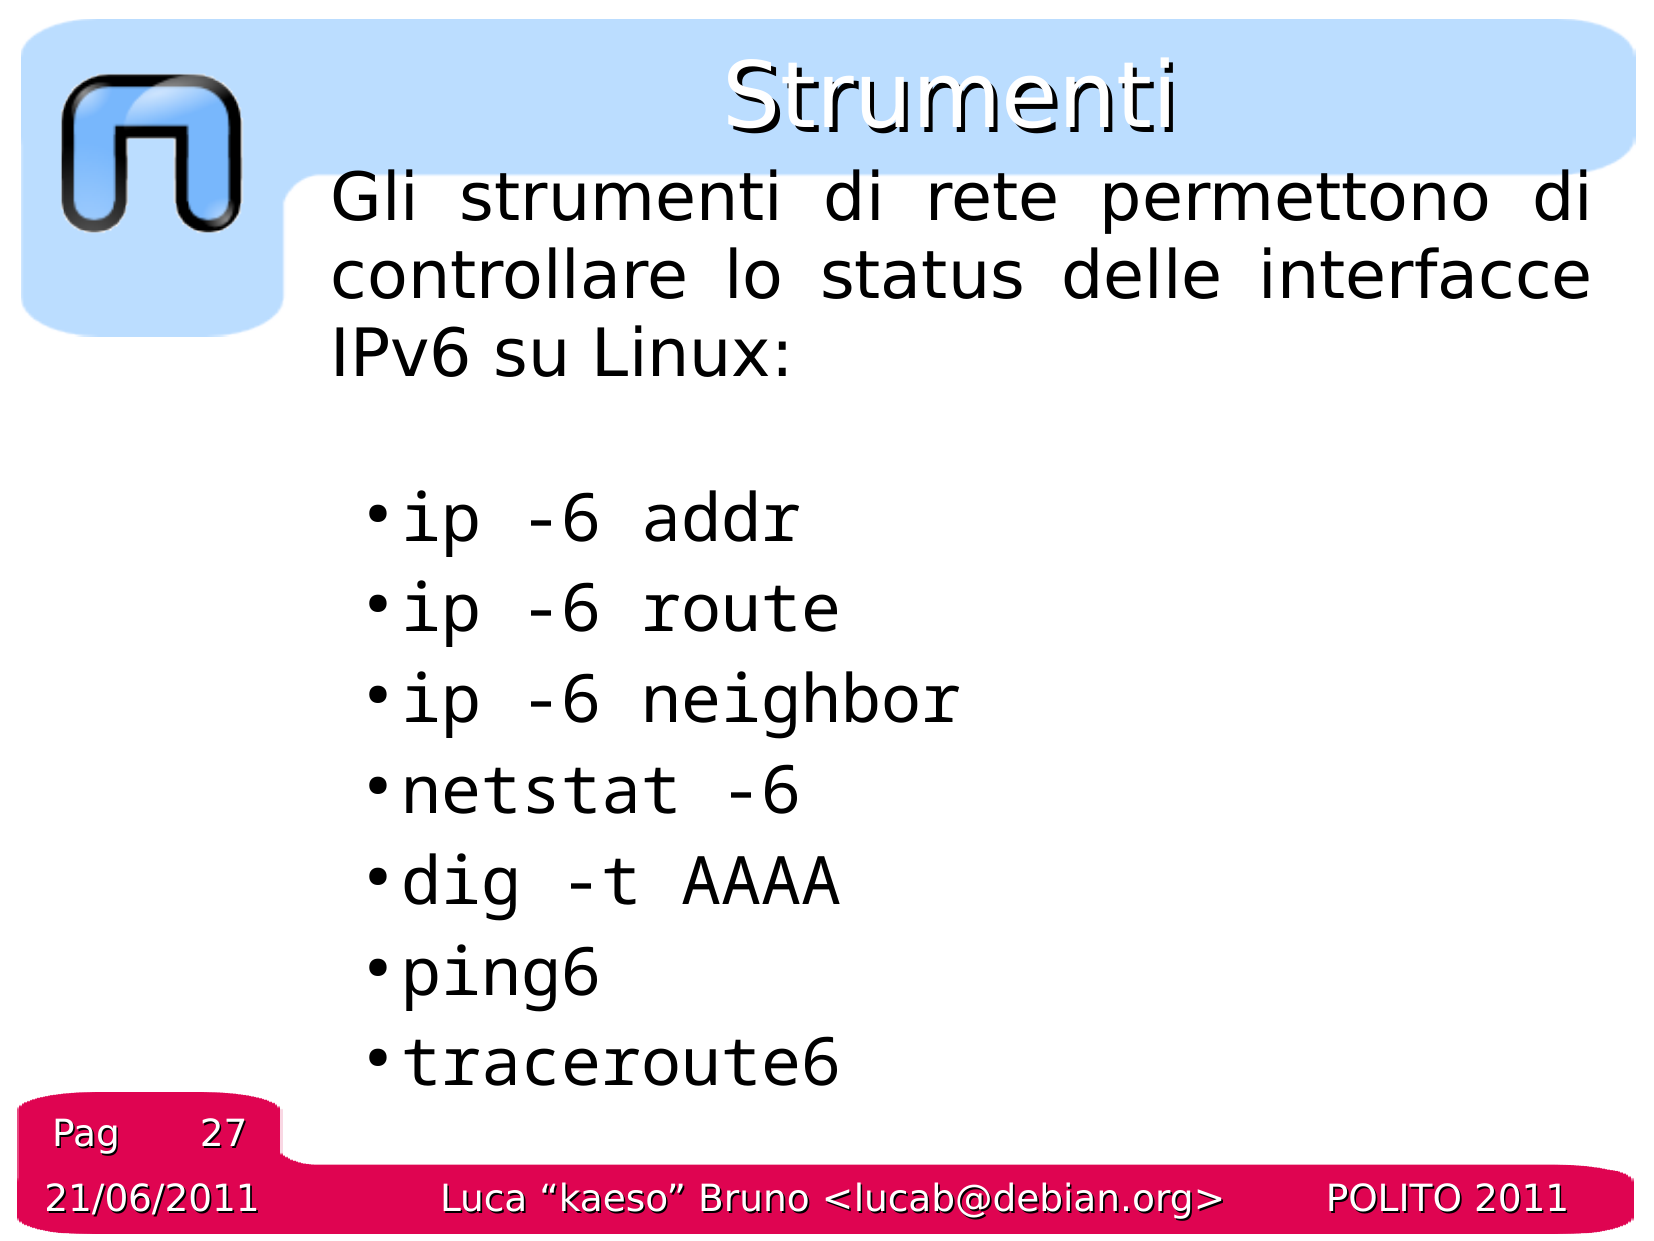

# Strumenti
Gli strumenti di rete permettono di controllare lo status delle interfacce IPv6 su Linux:
ip -6 addr
ip -6 route
ip -6 neighbor
netstat -6
dig -t AAAA
ping6
traceroute6
Pag
Luca “kaeso” Bruno <lucab@debian.org> 		POLITO 2011
21/06/2011